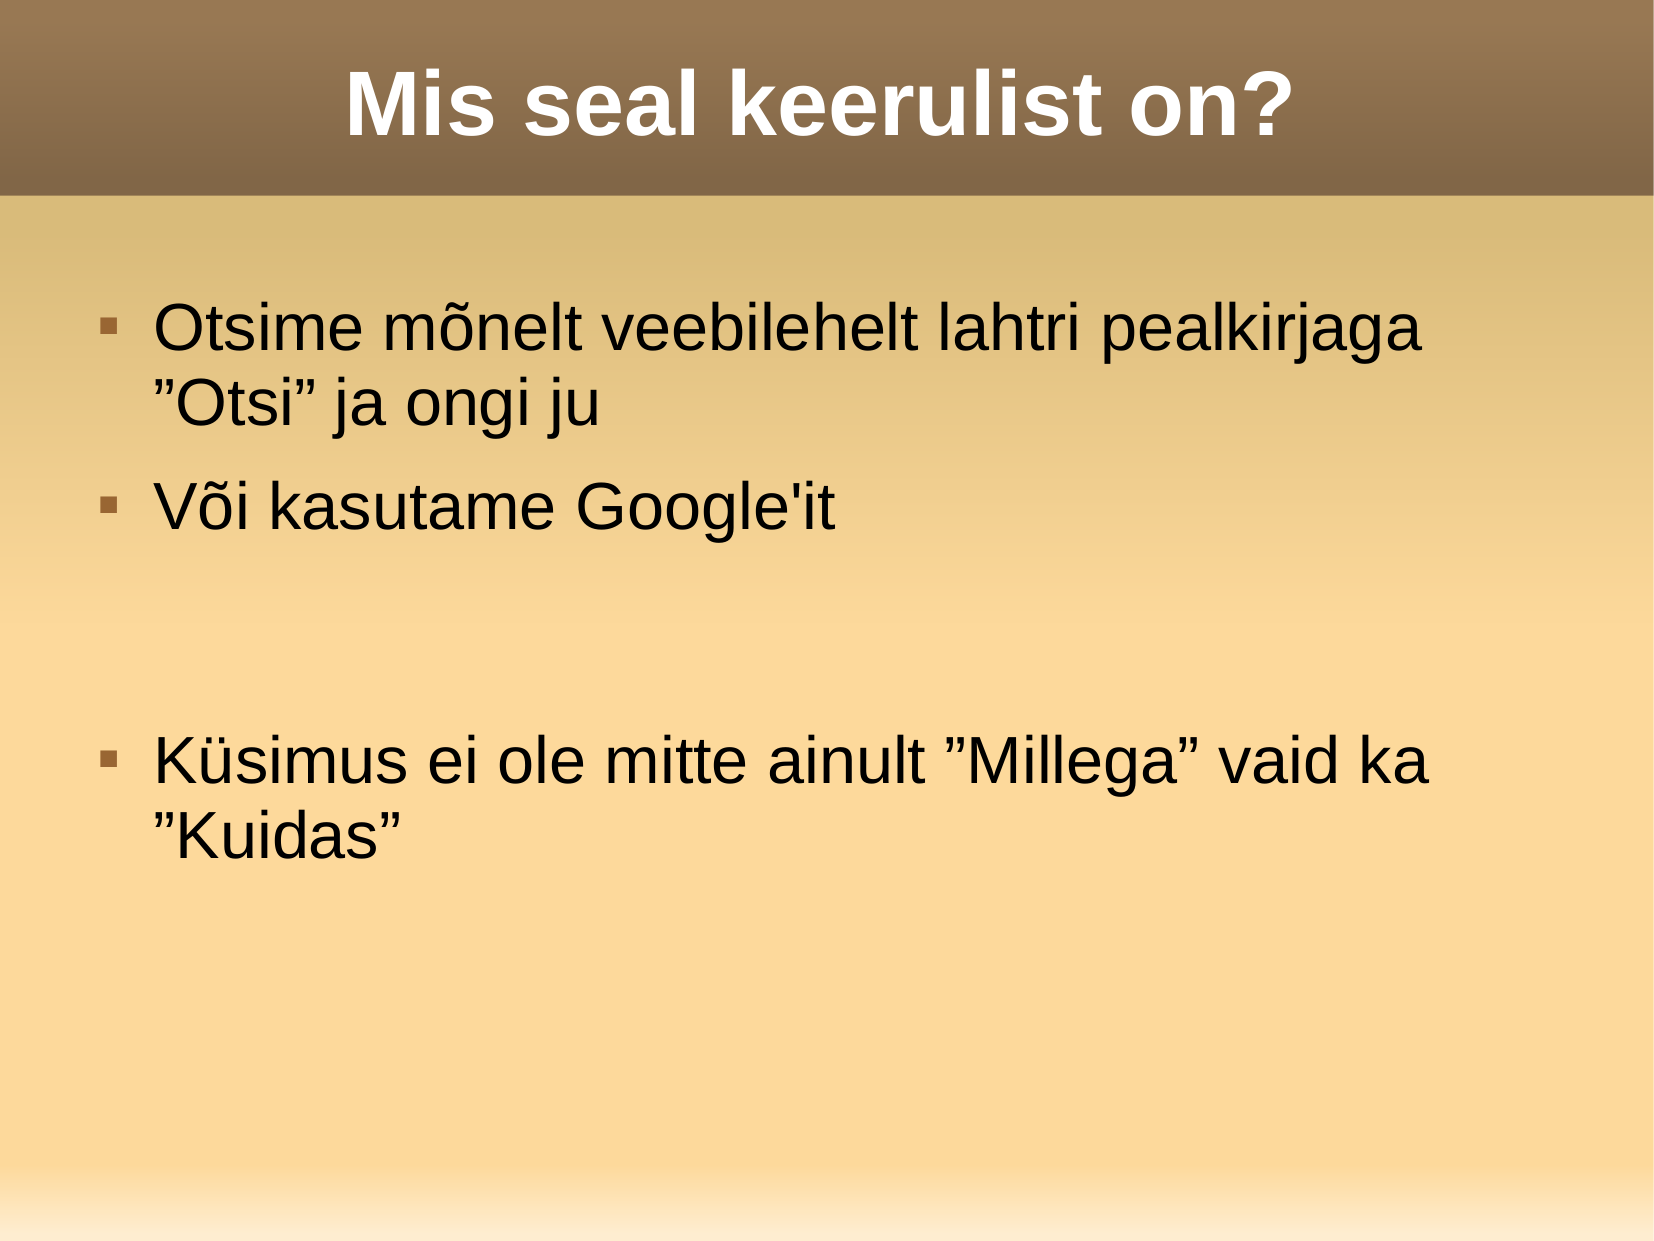

# Mis seal keerulist on?
Otsime mõnelt veebilehelt lahtri pealkirjaga ”Otsi” ja ongi ju
Või kasutame Google'it
Küsimus ei ole mitte ainult ”Millega” vaid ka ”Kuidas”